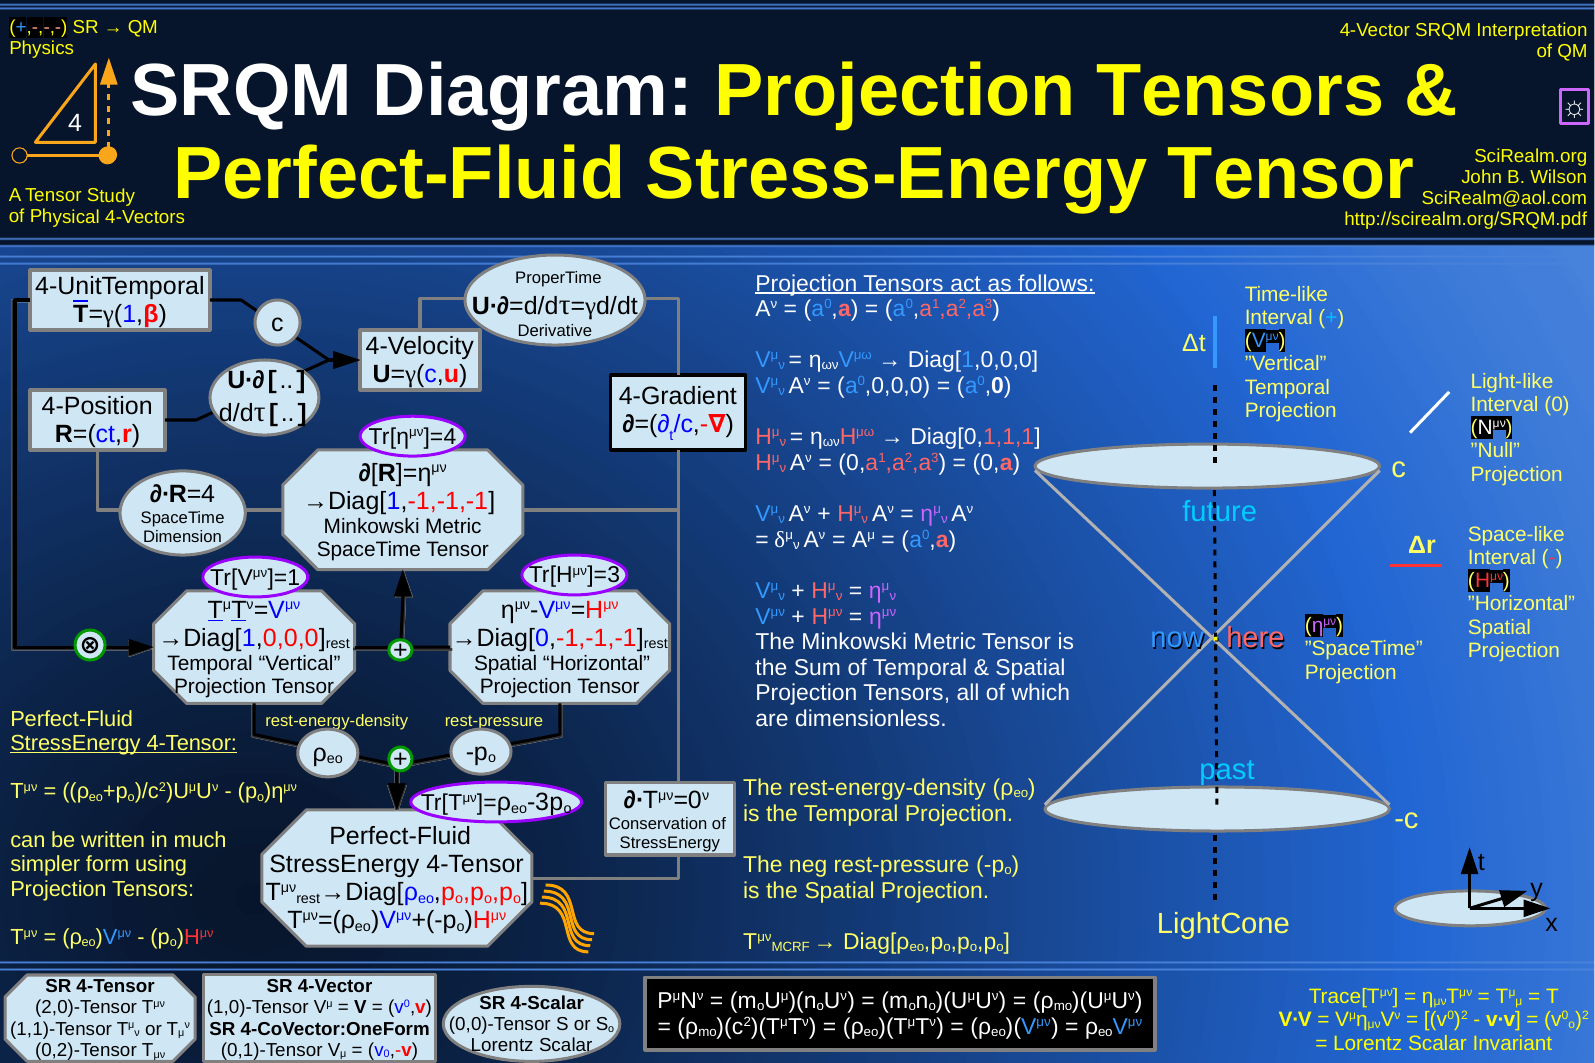

# SRQM Diagram: Projection Tensors & Perfect-Fluid Stress-Energy Tensor
(+,-,-,-) SR → QM
Physics
A Tensor Study
of Physical 4-Vectors
4-Vector SRQM Interpretation
of QM
SciRealm.org
John B. Wilson
SciRealm@aol.com
http://scirealm.org/SRQM.pdf
4
☼
 ProperTime
U∙∂=d/dτ=γd/dt
Derivative
Projection Tensors act as follows:
Aν = (a0,a) = (a0,a1,a2,a3)
Vμν = ηωνVμω → Diag[1,0,0,0]
Vμν Aν = (a0,0,0,0) = (a0,0)
Hμν = ηωνHμω → Diag[0,1,1,1]
Hμν Aν = (0,a1,a2,a3) = (0,a)
Vμν Aν + Hμν Aν = ημν Aν
= δμν Aν = Aμ = (a0,a)
Vμν + Hμν = ημν
Vμν + Hμν = ημν
The Minkowski Metric Tensor is the Sum of Temporal & Spatial
Projection Tensors, all of which are dimensionless.
4-UnitTemporal
T=γ(1,β)
Time-like
Interval (+)
(Vμν)
”Vertical”
Temporal
Projection
c
Δt
4-Velocity
U=γ(c,u)
 U∙∂[..]
d/dτ[..]
Light-like
Interval (0)
(Nμν)
”Null”
Projection
4-Gradient
∂=(∂t/c,-∇)
4-Position
R=(ct,r)
Tr[ημν]=4
c
∂[R]=ημν
→Diag[1,-1,-1,-1]
Minkowski Metric
SpaceTime Tensor
∂∙R=4
SpaceTime
Dimension
future
Space-like
Interval (-)
(Hμν)
”Horizontal”
Spatial
Projection
Δr
Tr[Hμν]=3
Tr[Vμν]=1
TμTν=Vμν
→Diag[1,0,0,0]rest
Temporal “Vertical”
Projection Tensor
ημν-Vμν=Hμν
→Diag[0,-1,-1,-1]rest
 Spatial “Horizontal”
Projection Tensor
(ημν)
”SpaceTime”
Projection
now ∙ here
⊗
+
Perfect-Fluid		 rest-energy-density rest-pressure
StressEnergy 4-Tensor:
Tμν = ((ρeo+po)/c2)UμUν - (po)ημν
can be written in much
simpler form using
Projection Tensors:
Tμν = (ρeo)Vμν - (po)Hμν
ρeo
-po
past
+
The rest-energy-density (ρeo)
is the Temporal Projection.
The neg rest-pressure (-po)
is the Spatial Projection.
TμνMCRF → Diag[ρeo,po,po,po]
Tr[Tμν]=ρeo-3po
∂∙Tμν=0ν
Conservation of
StressEnergy
-c
 Perfect-Fluid
StressEnergy 4-Tensor
Tμνrest→Diag[ρeo,po,po,po]
Tμν=(ρeo)Vμν+(-po)Hμν
t
y
x
LightCone
SR 4-Tensor
(2,0)-Tensor Tμν
(1,1)-Tensor Tμν or Tμν
(0,2)-Tensor Tμν
SR 4-Vector
(1,0)-Tensor Vμ = V = (v0,v)
SR 4-CoVector:OneForm
(0,1)-Tensor Vμ = (v0,-v)
PμNν = (moUμ)(noUν) = (mono)(UμUν) = (ρmo)(UμUν)
= (ρmo)(c2)(TμTν) = (ρeo)(TμTν) = (ρeo)(Vμν) = ρeoVμν
Trace[Tμν] = ημνTμν = Tμμ = T
V∙V = VμημνVν = [(v0)2 - v∙v] = (v0o)2
= Lorentz Scalar Invariant
SR 4-Scalar
(0,0)-Tensor S or So
Lorentz Scalar